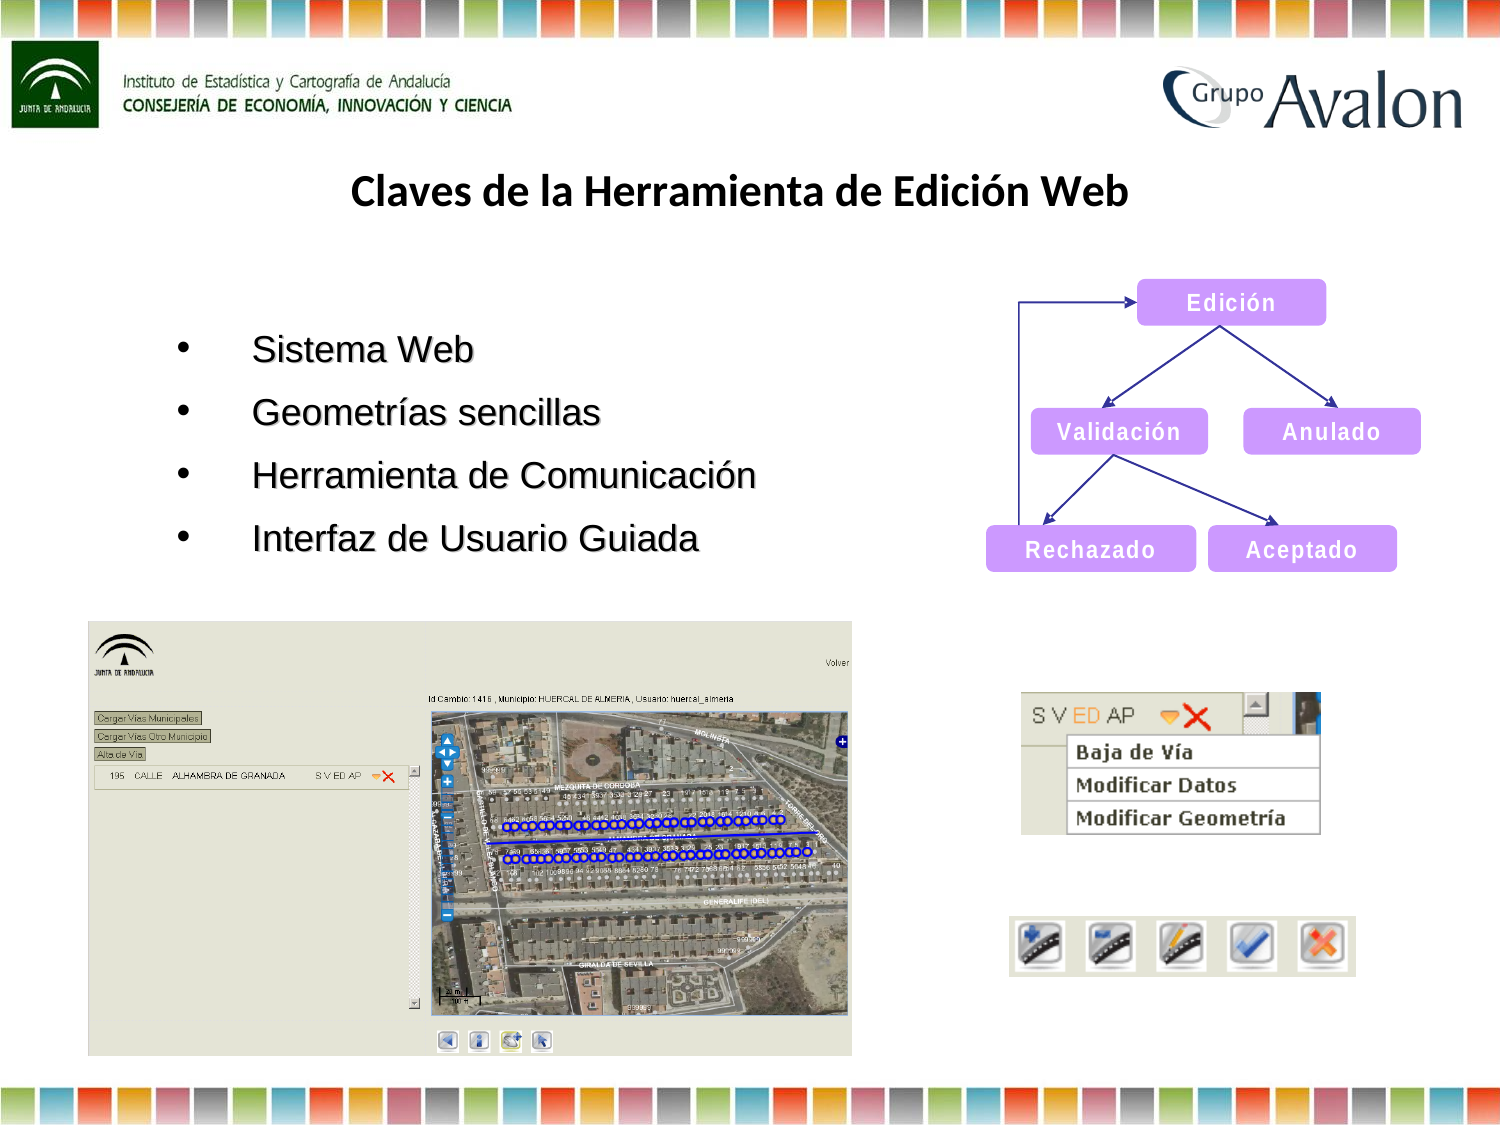

Claves de la Herramienta de Edición Web
Sistema Web
Geometrías sencillas
Herramienta de Comunicación
Interfaz de Usuario Guiada